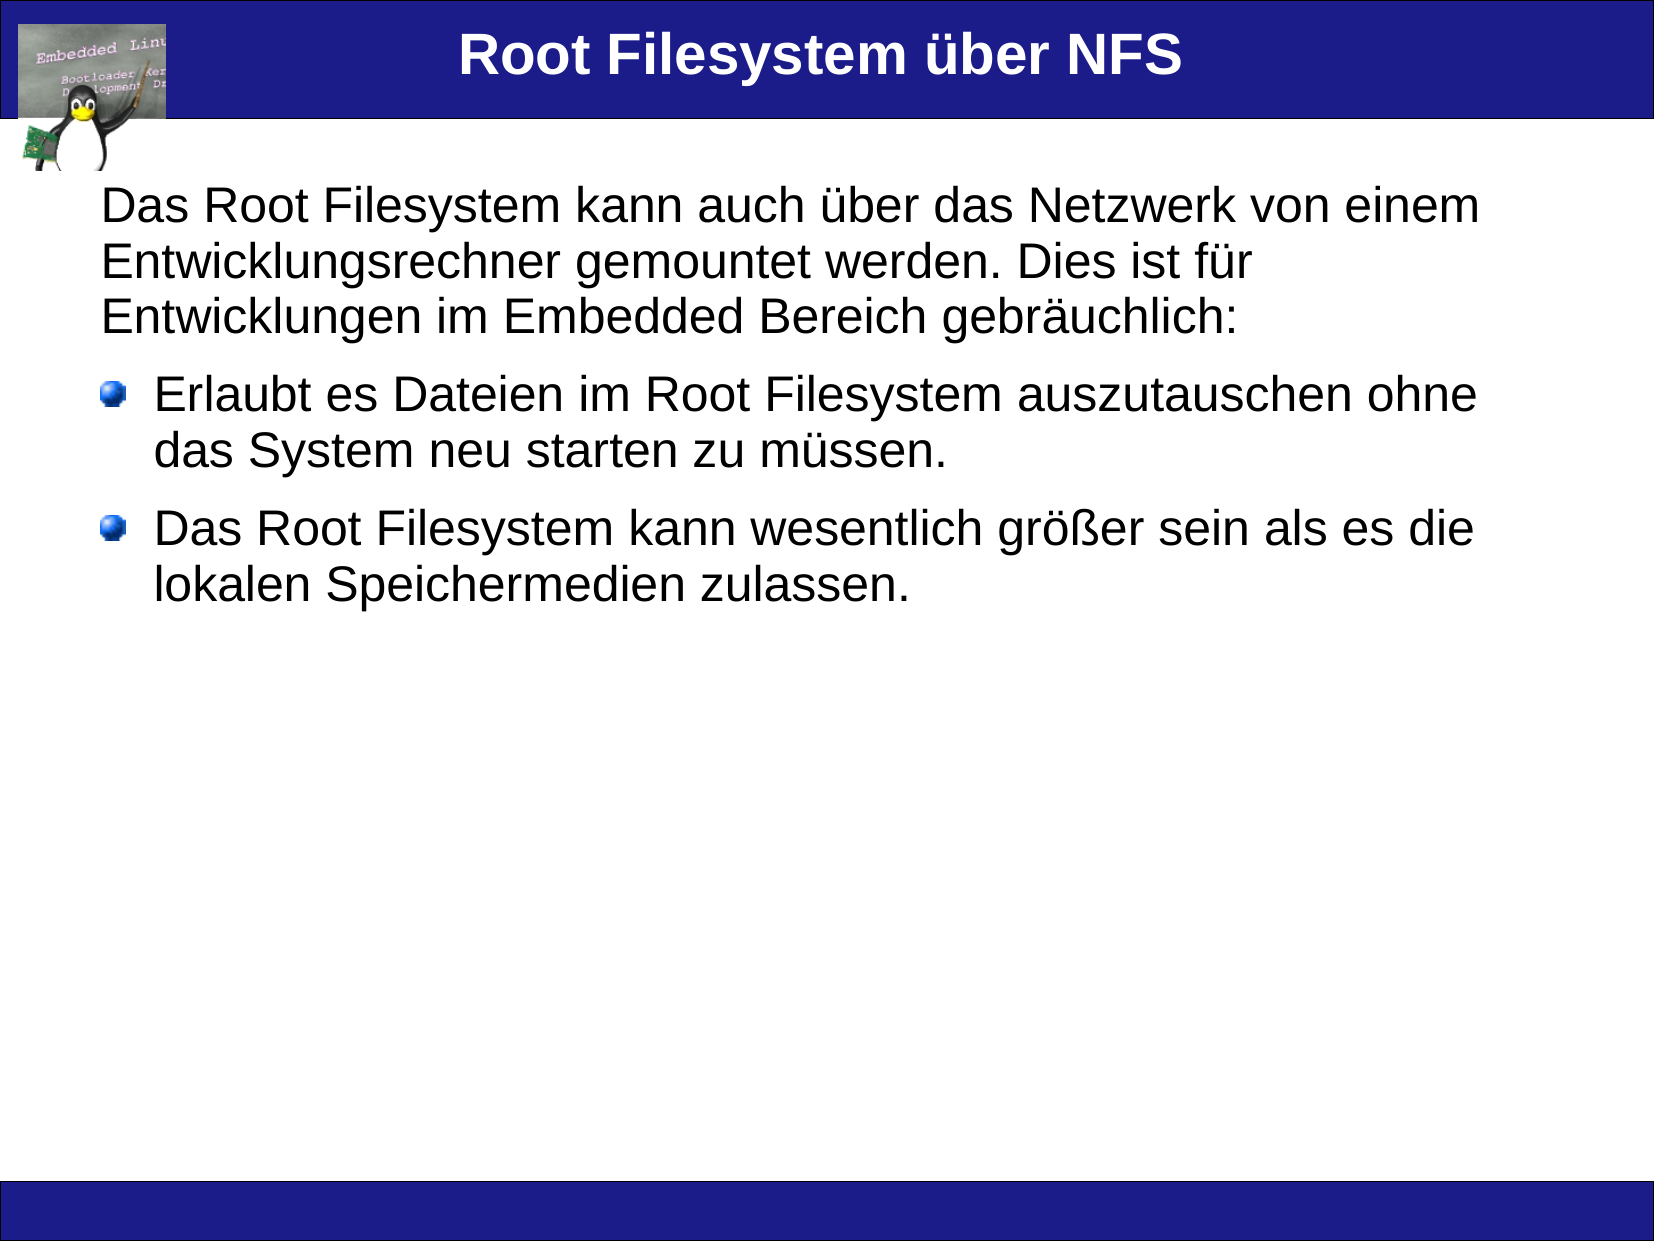

# Root Filesystem über NFS
Das Root Filesystem kann auch über das Netzwerk von einem Entwicklungsrechner gemountet werden. Dies ist für Entwicklungen im Embedded Bereich gebräuchlich:
Erlaubt es Dateien im Root Filesystem auszutauschen ohne das System neu starten zu müssen.
Das Root Filesystem kann wesentlich größer sein als es die lokalen Speichermedien zulassen.